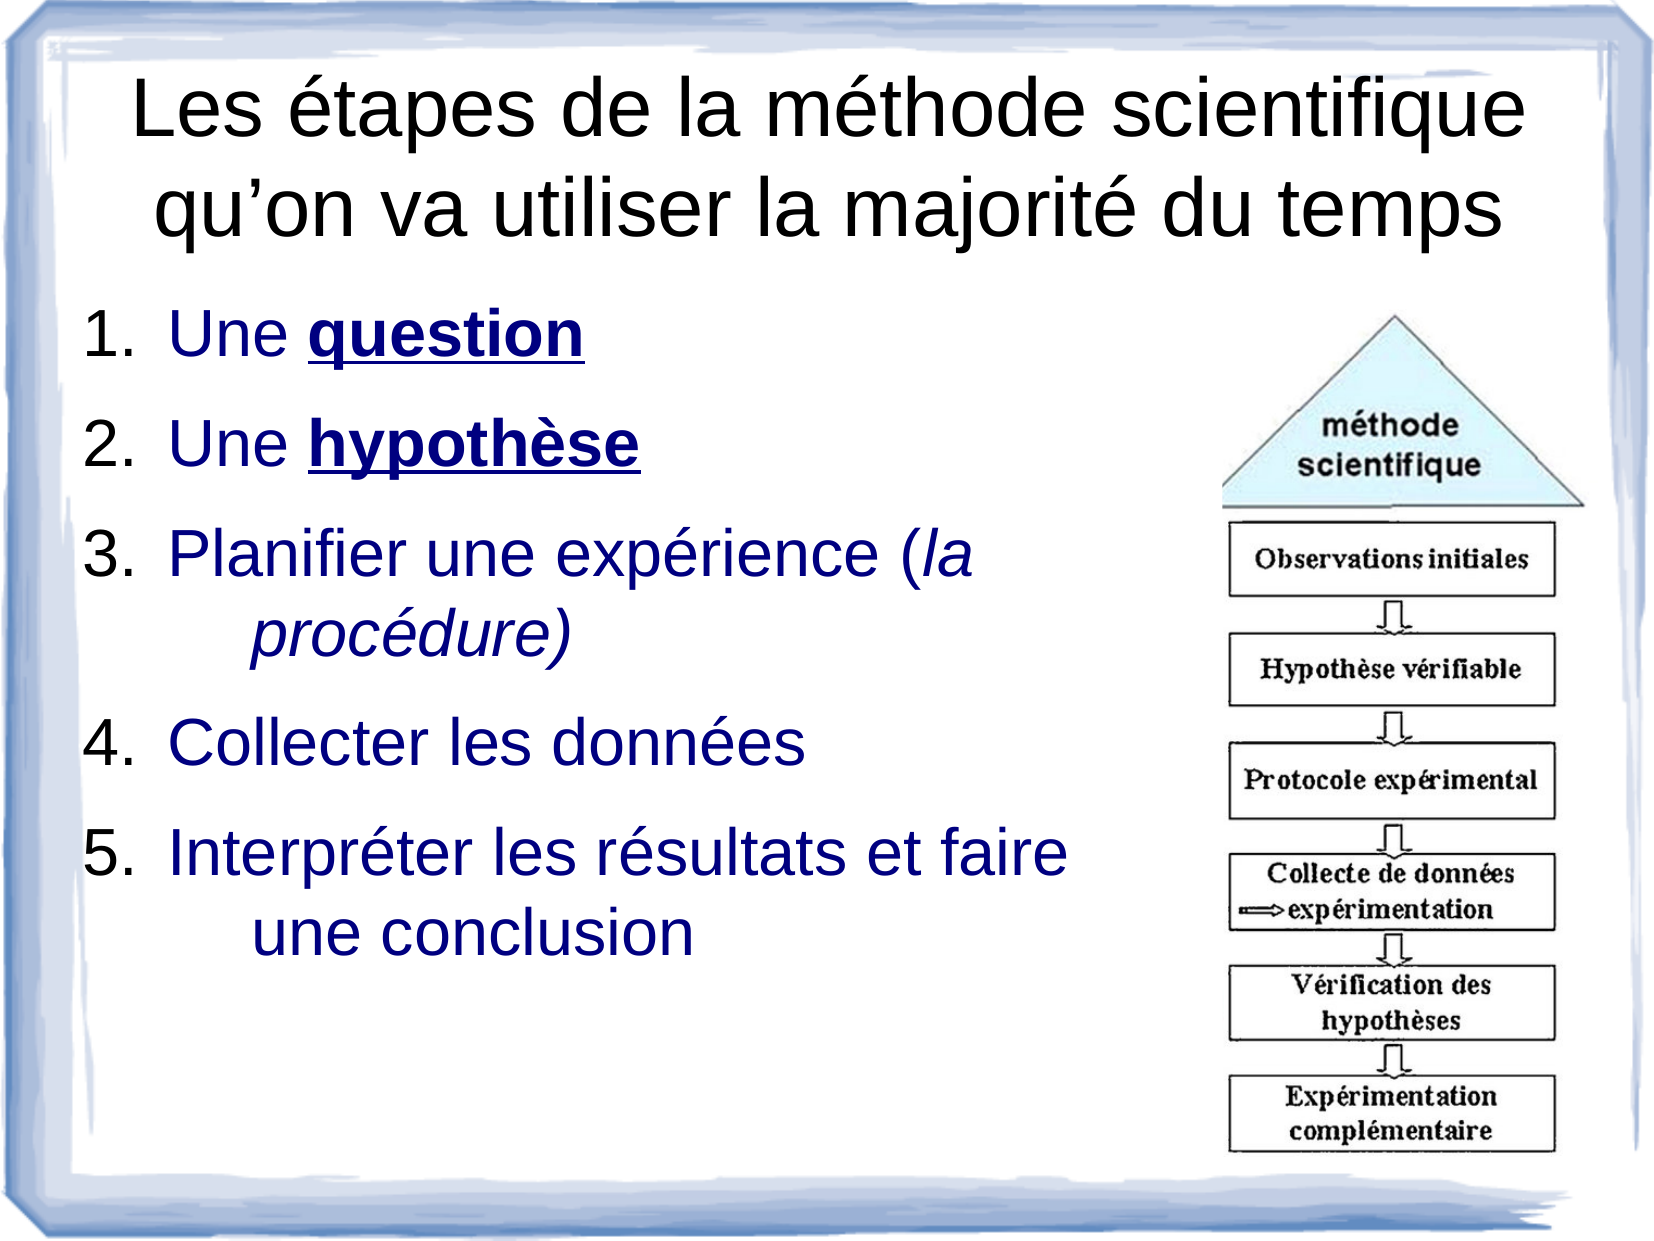

# Les étapes de la méthode scientifique qu’on va utiliser la majorité du temps
Une question
Une hypothèse
Planifier une expérience (la procédure)
Collecter les données
Interpréter les résultats et faire une conclusion